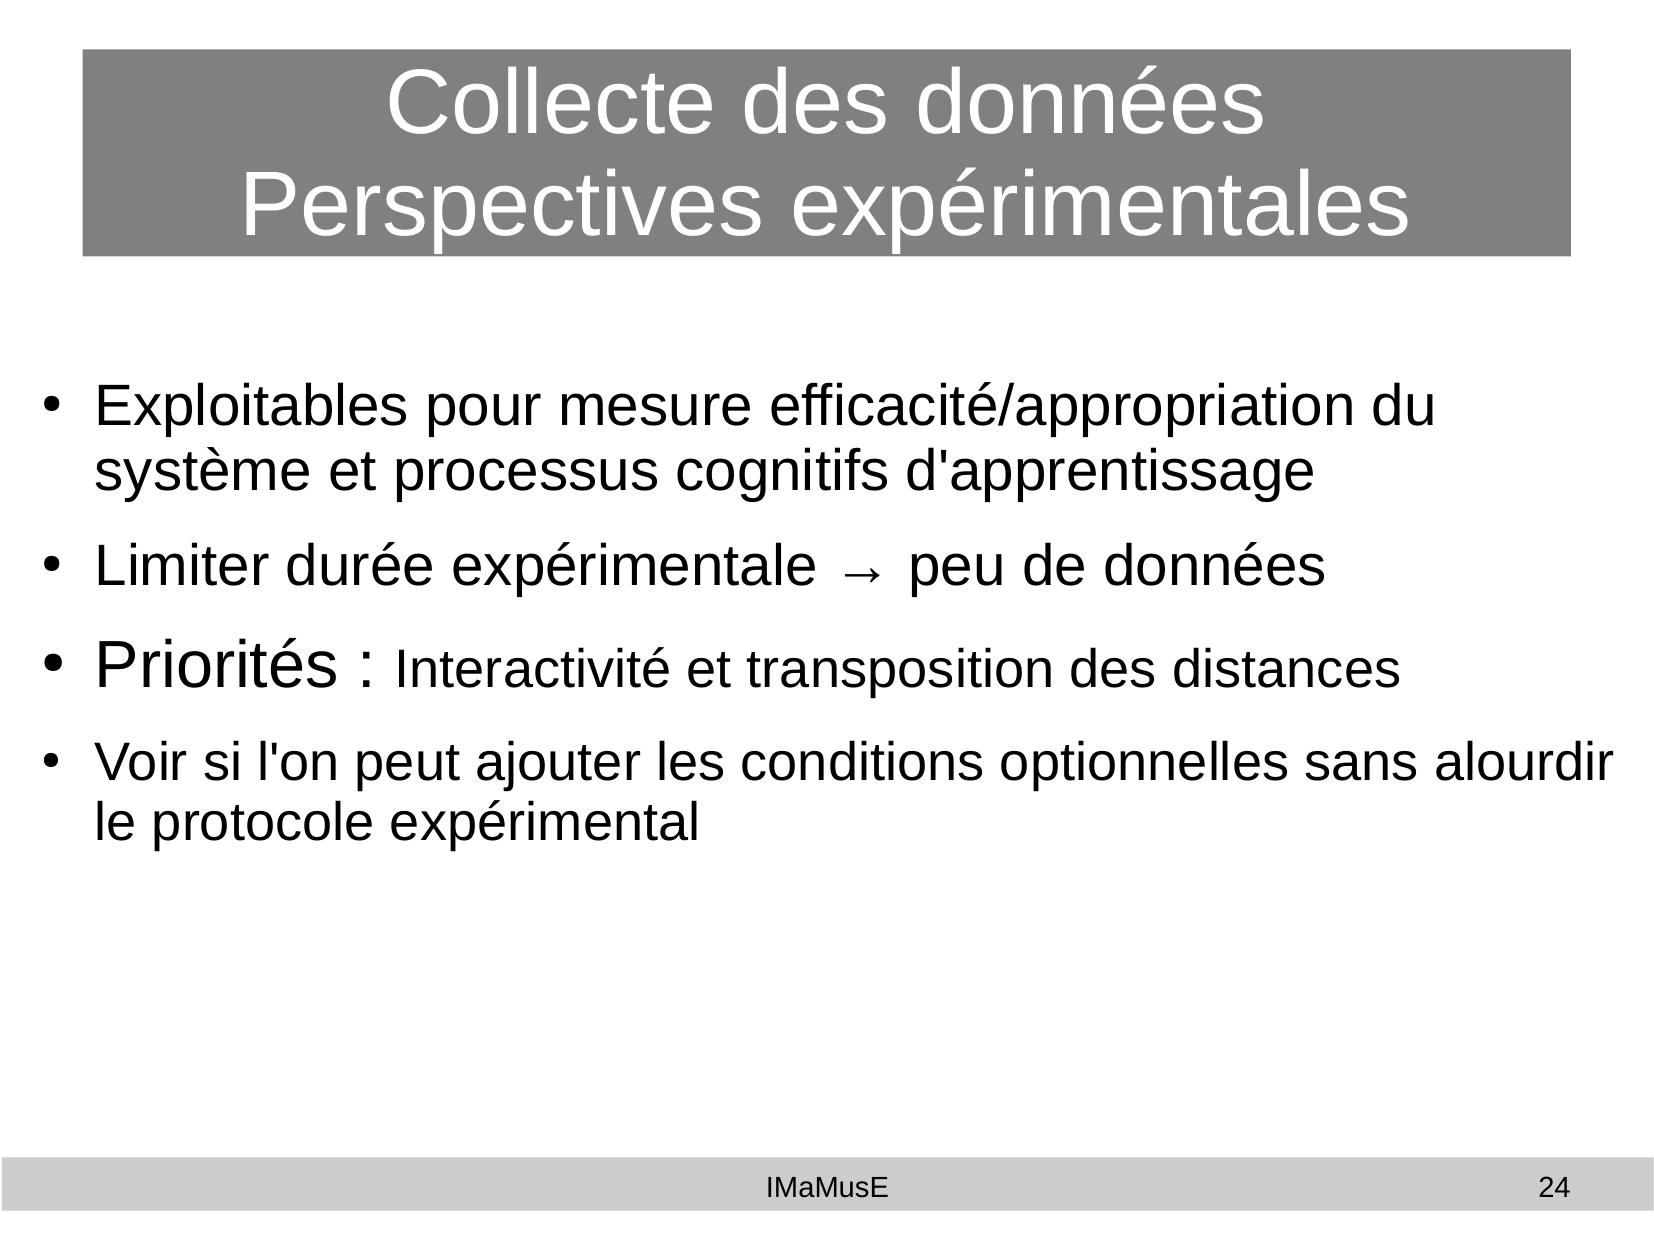

# Collecte des données Perspectives expérimentales
Exploitables pour mesure efficacité/appropriation du système et processus cognitifs d'apprentissage
Limiter durée expérimentale → peu de données
Priorités : Interactivité et transposition des distances
Voir si l'on peut ajouter les conditions optionnelles sans alourdir le protocole expérimental
Imamuse
24